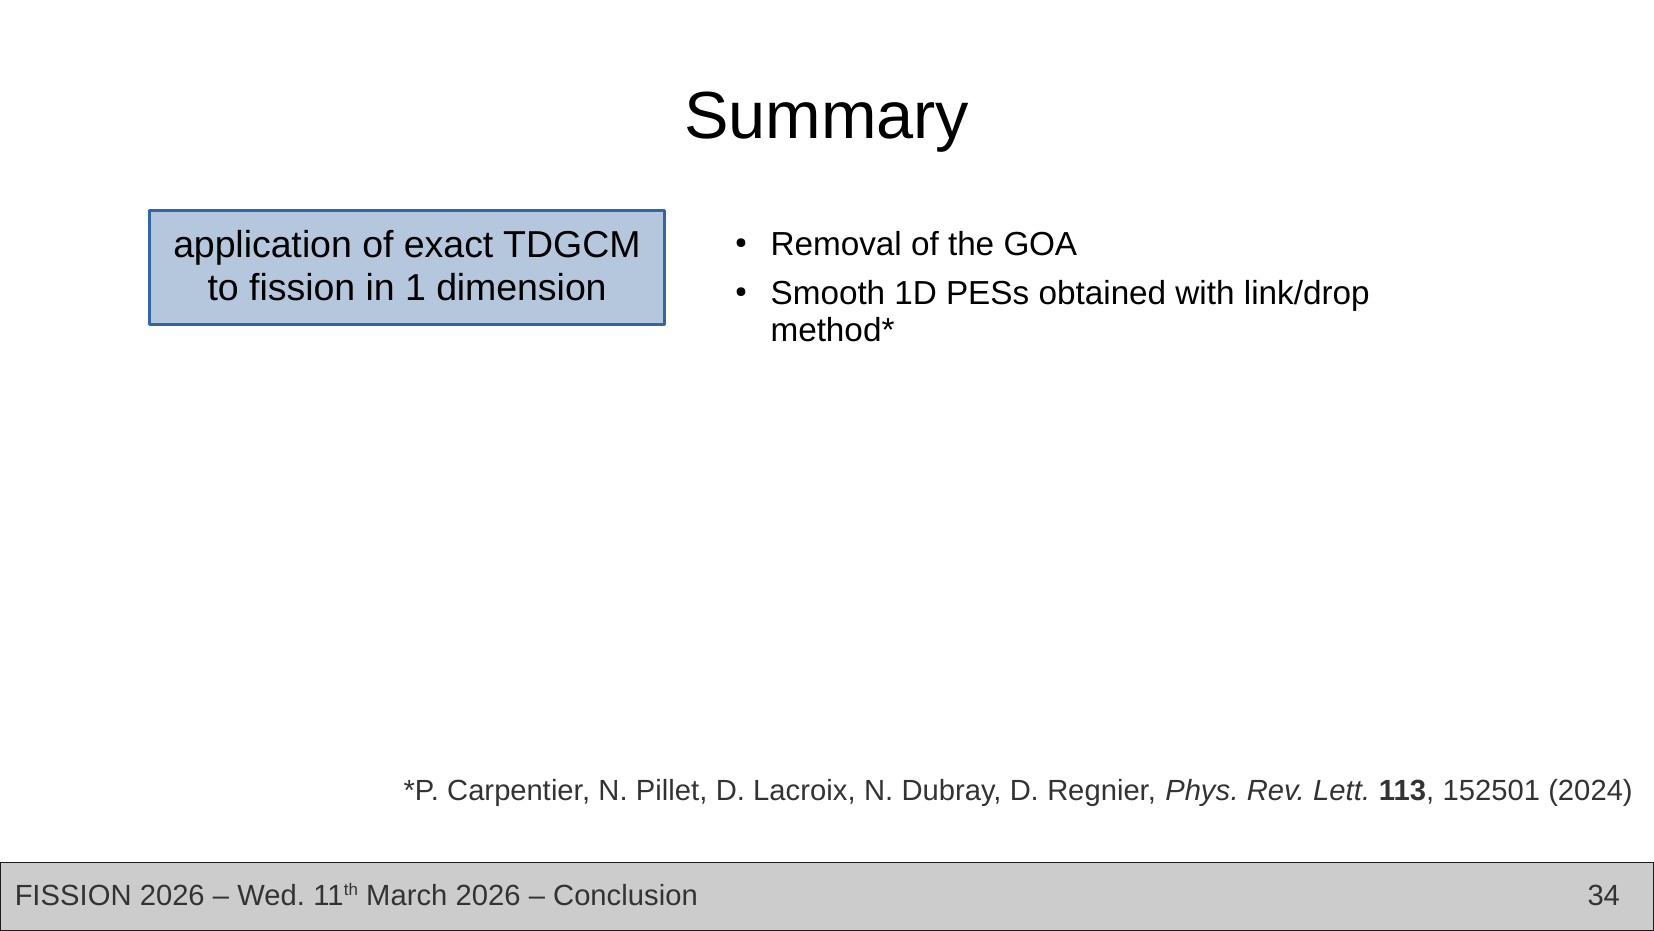

# Summary
application of exact TDGCM to fission in 1 dimension
Removal of the GOA
Smooth 1D PESs obtained with link/drop method*
*P. Carpentier, N. Pillet, D. Lacroix, N. Dubray, D. Regnier, Phys. Rev. Lett. 113, 152501 (2024)
FISSION 2026 – Wed. 11th March 2026 – Conclusion